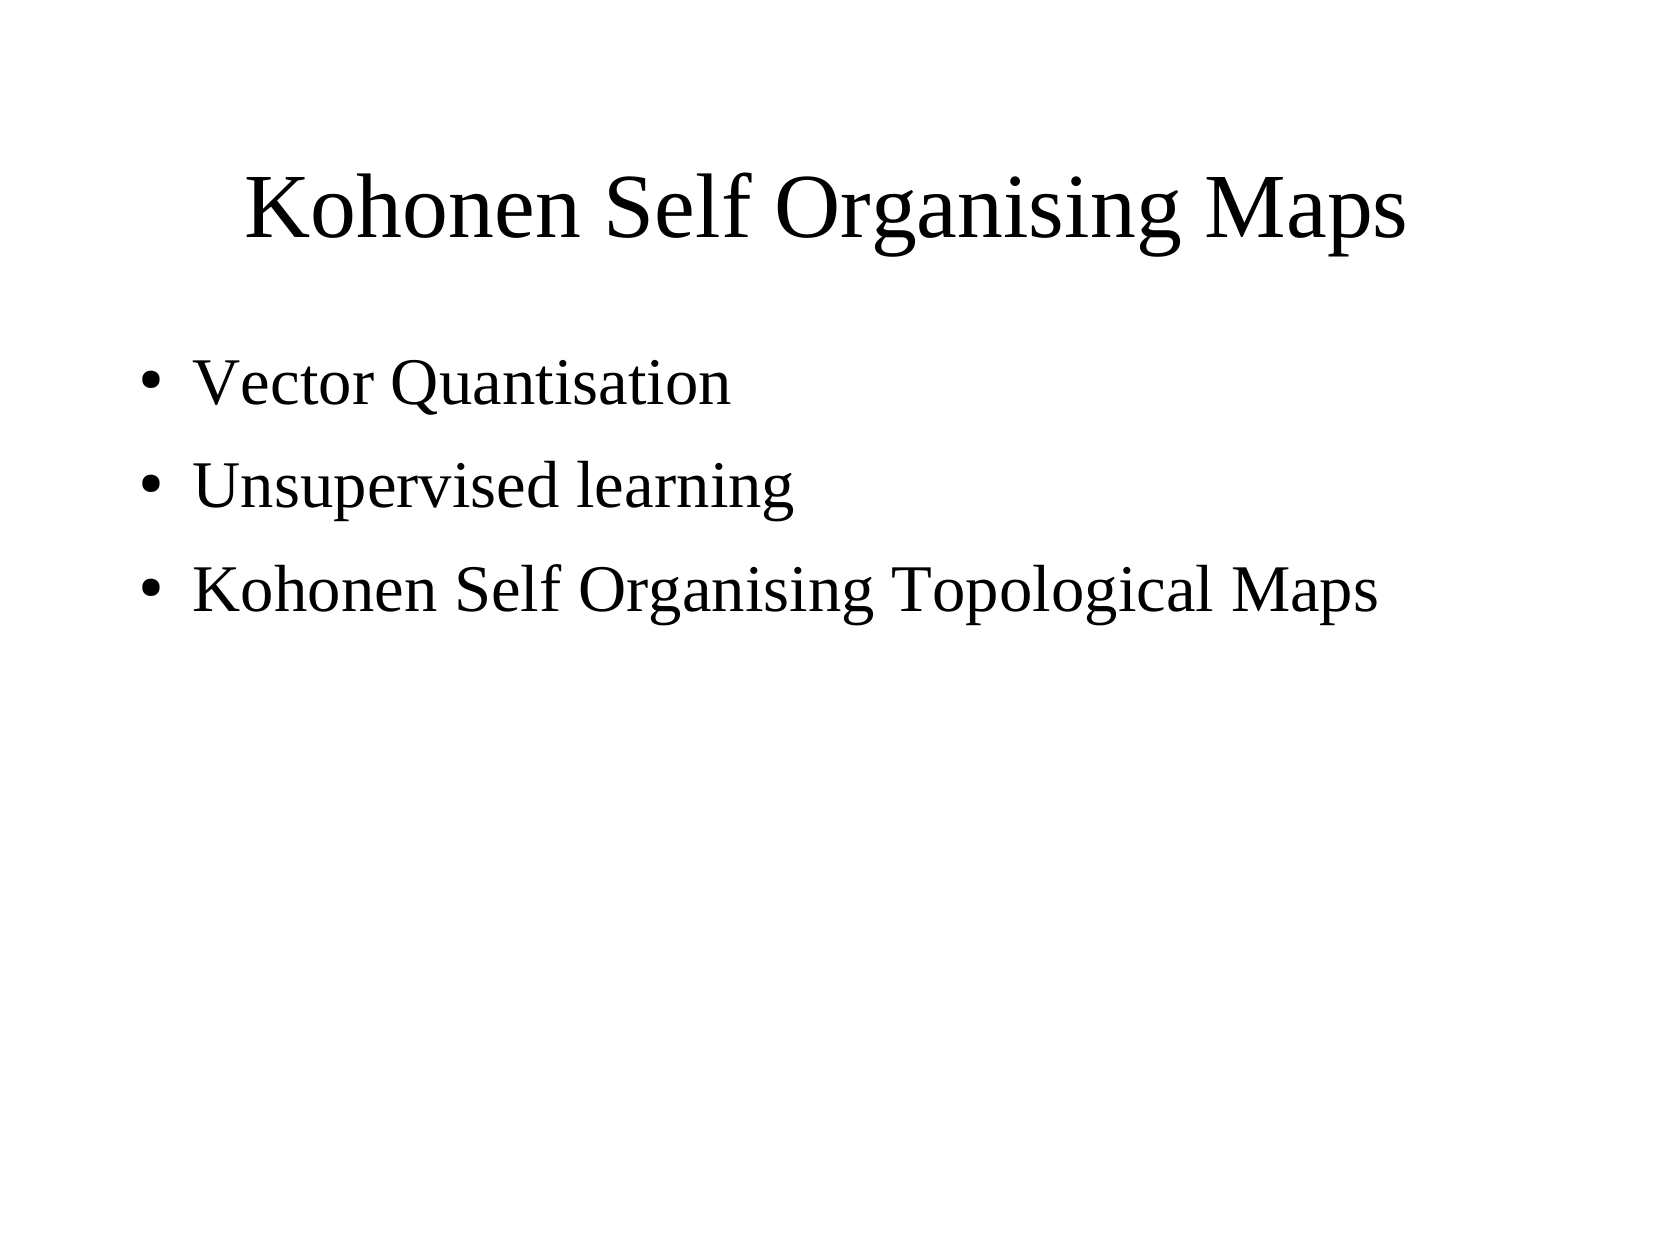

# Kohonen Self Organising Maps
Vector Quantisation
Unsupervised learning
Kohonen Self Organising Topological Maps